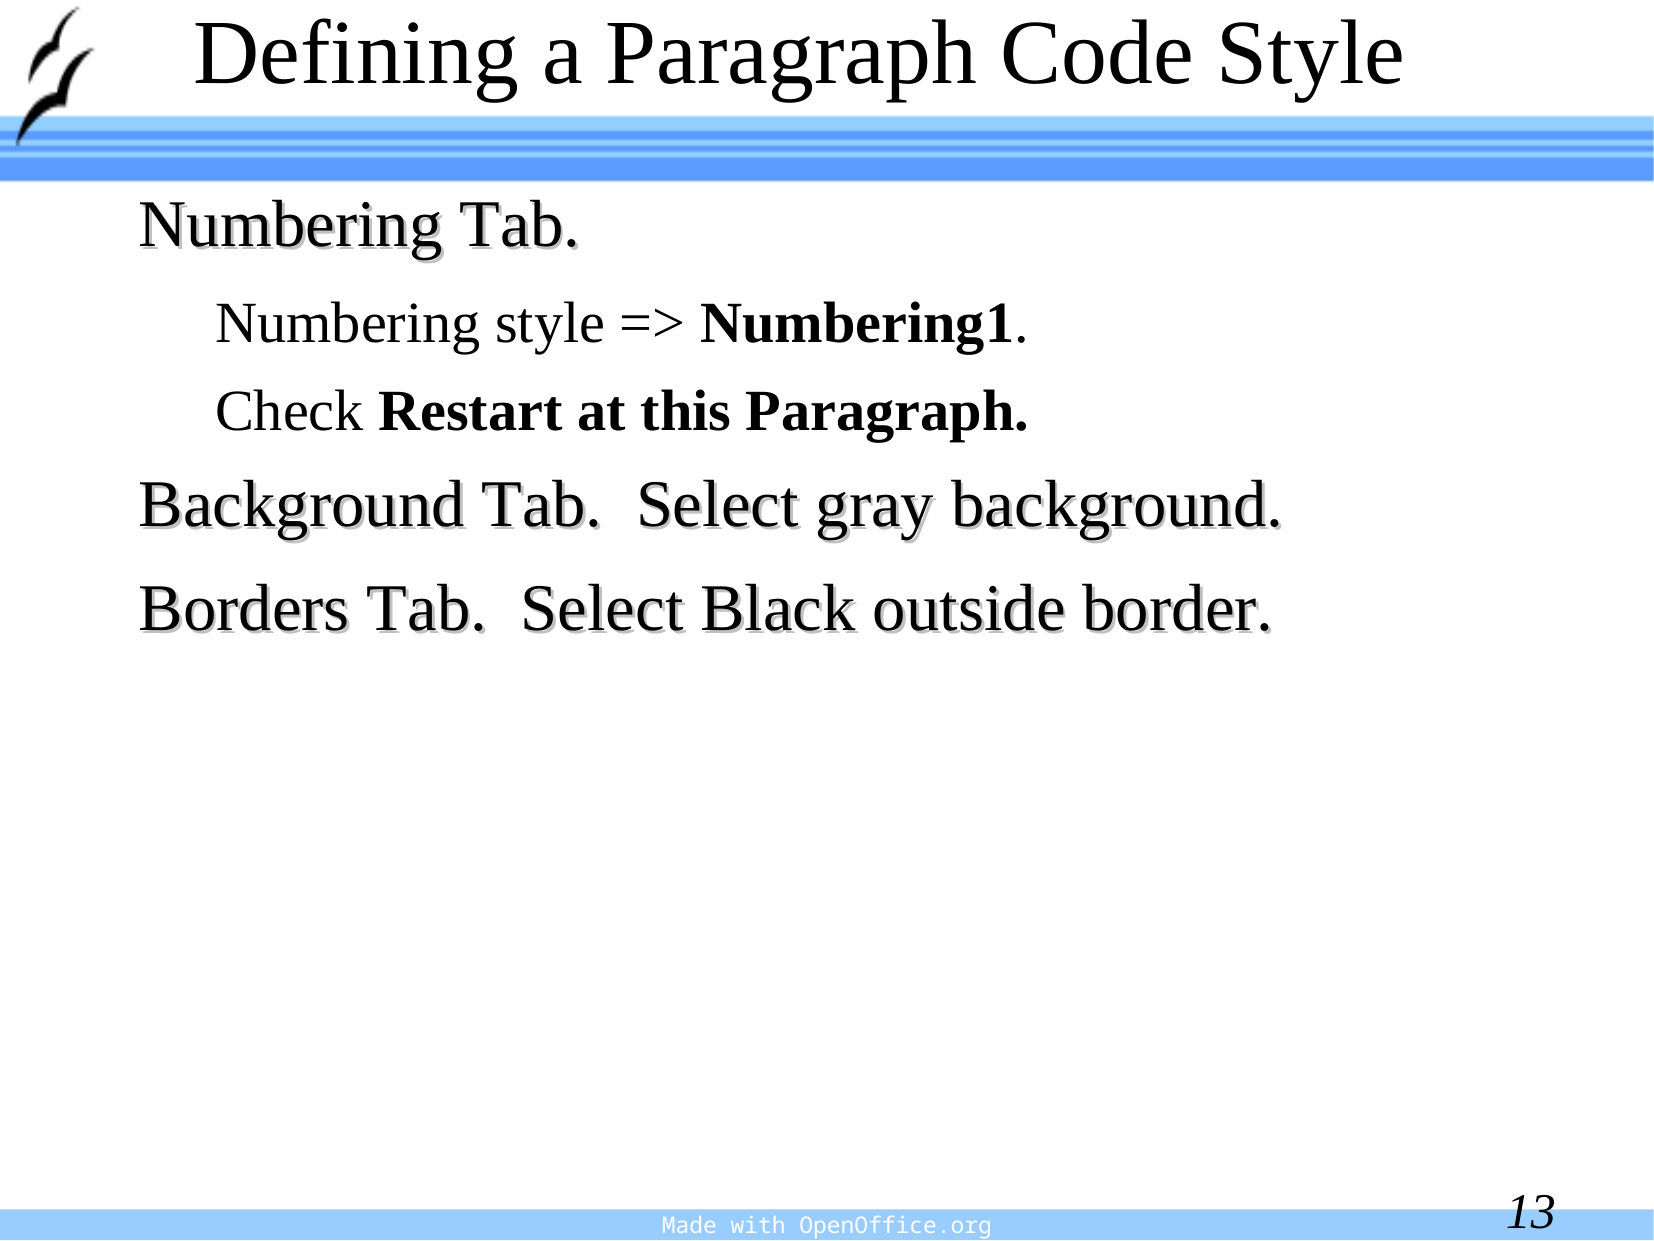

# Defining a Paragraph Code Style
Numbering Tab.
Numbering style => Numbering1.
Check Restart at this Paragraph.
Background Tab. Select gray background.
Borders Tab. Select Black outside border.